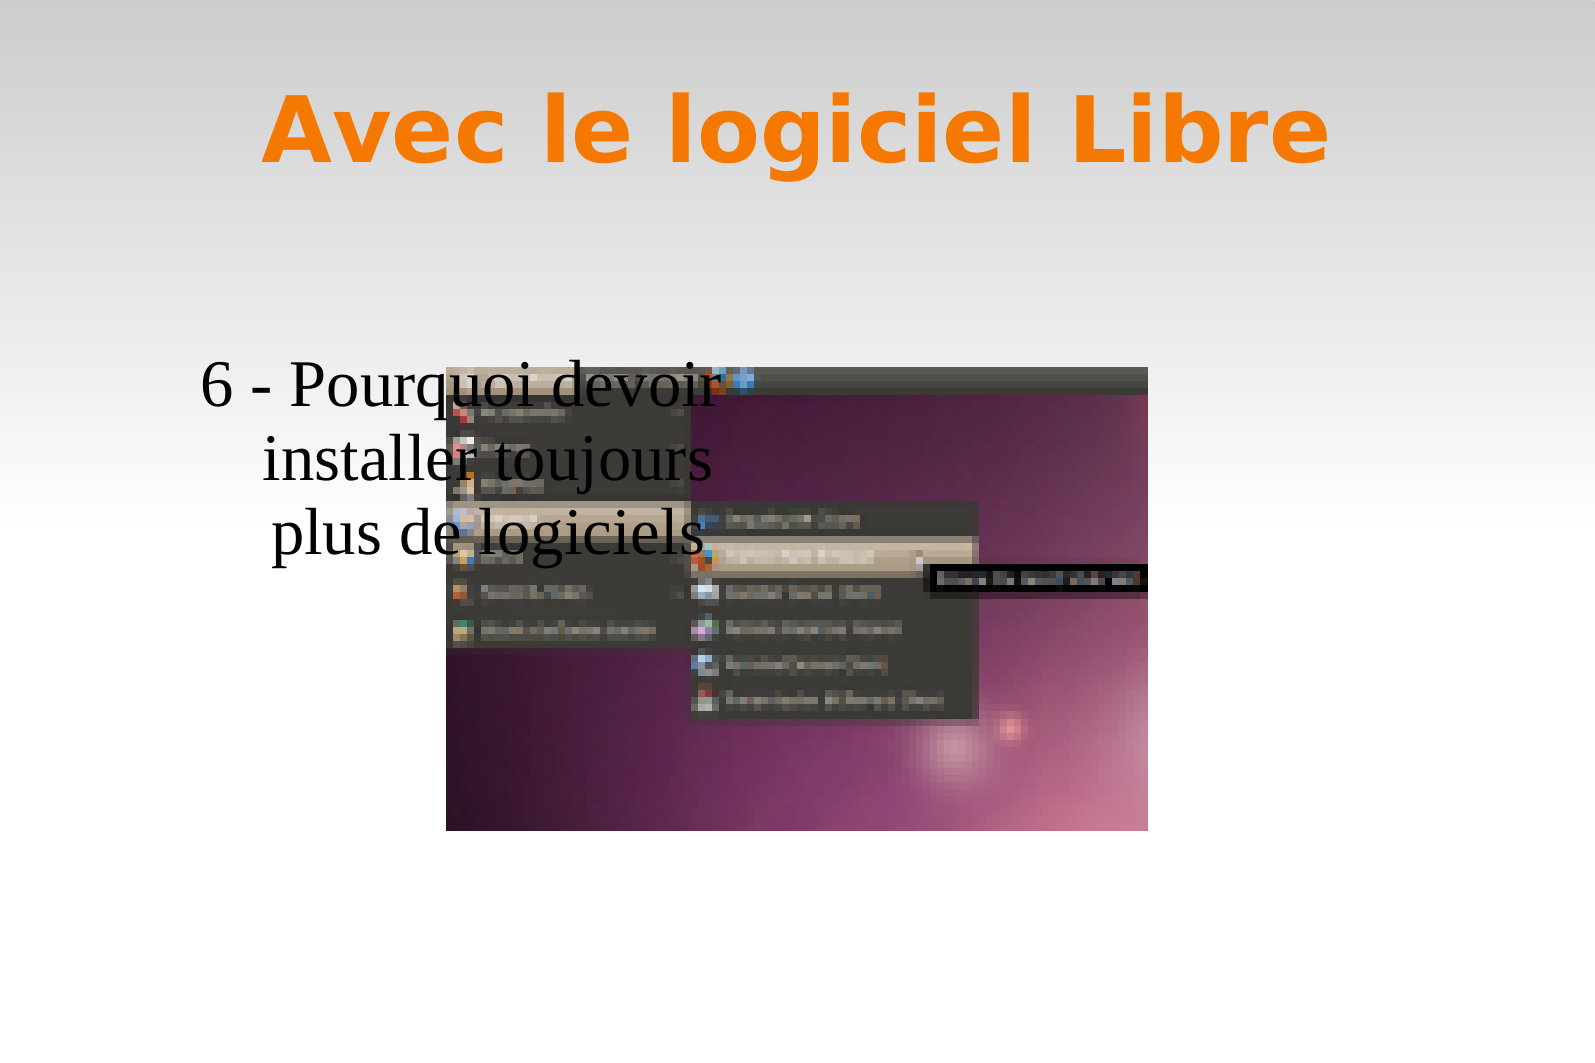

# Avec le logiciel Libre
6 - Pourquoi devoir installer toujours plus de logiciels